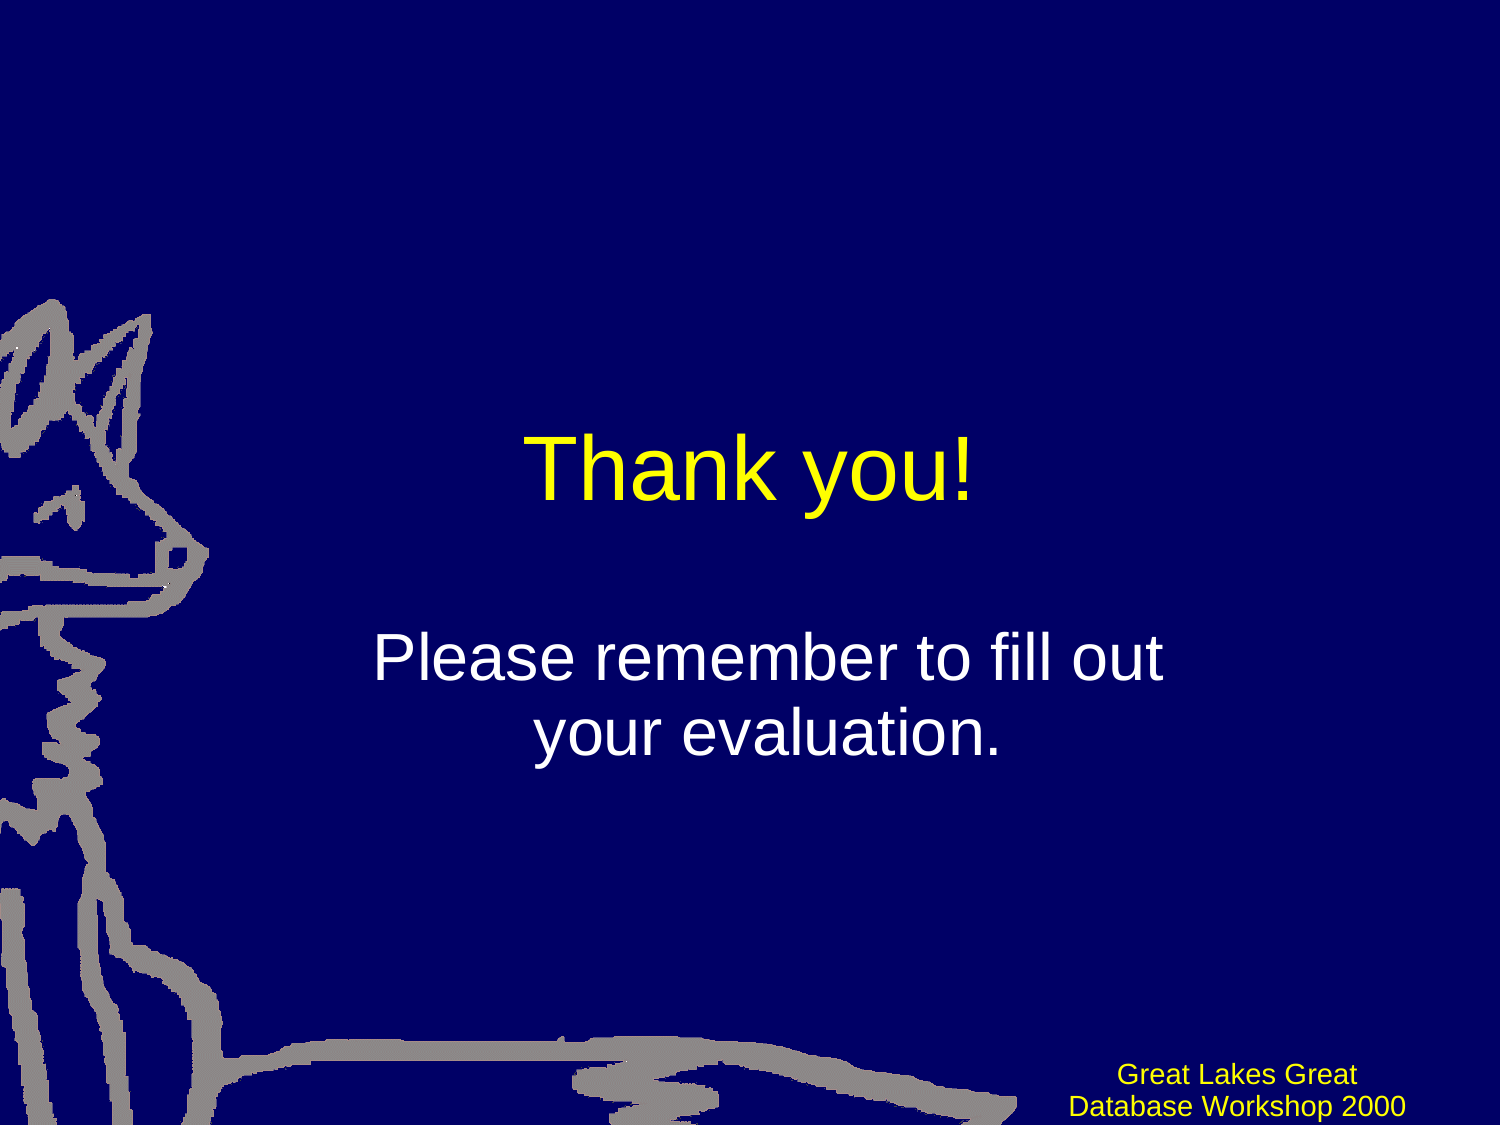

# Thank you!
Please remember to fill out your evaluation.